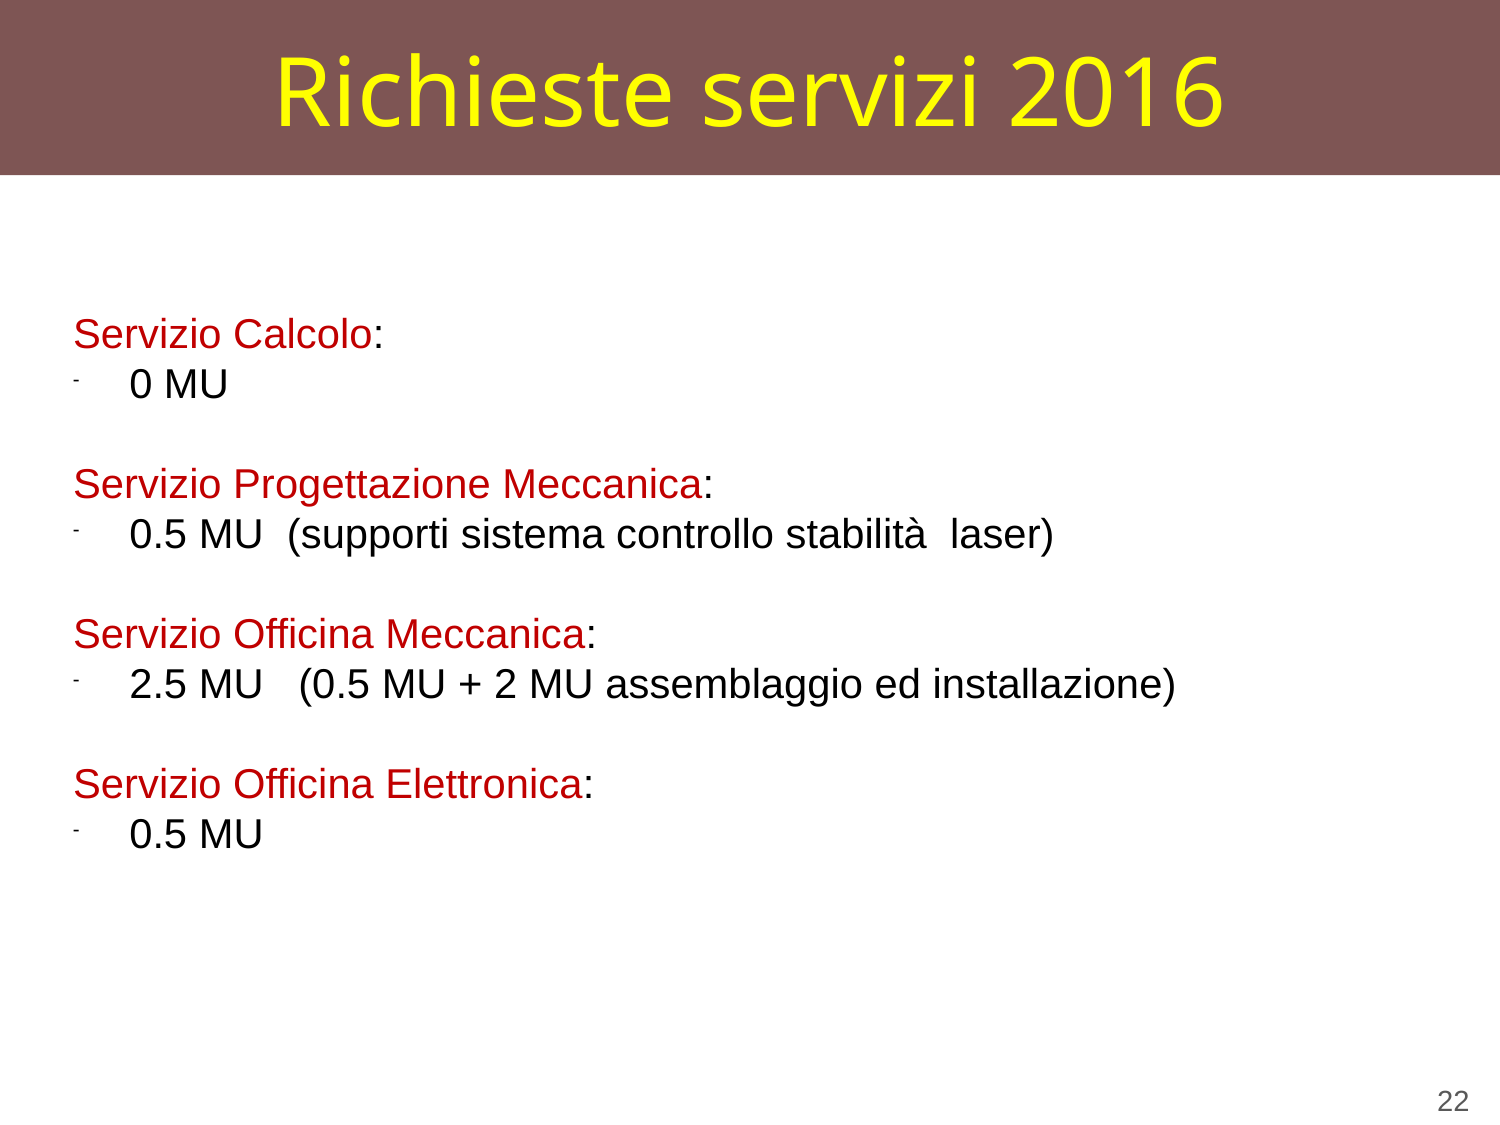

# Richieste servizi 2016
Servizio Calcolo:
0 MU
Servizio Progettazione Meccanica:
0.5 MU (supporti sistema controllo stabilità laser)
Servizio Officina Meccanica:
2.5 MU (0.5 MU + 2 MU assemblaggio ed installazione)
Servizio Officina Elettronica:
0.5 MU